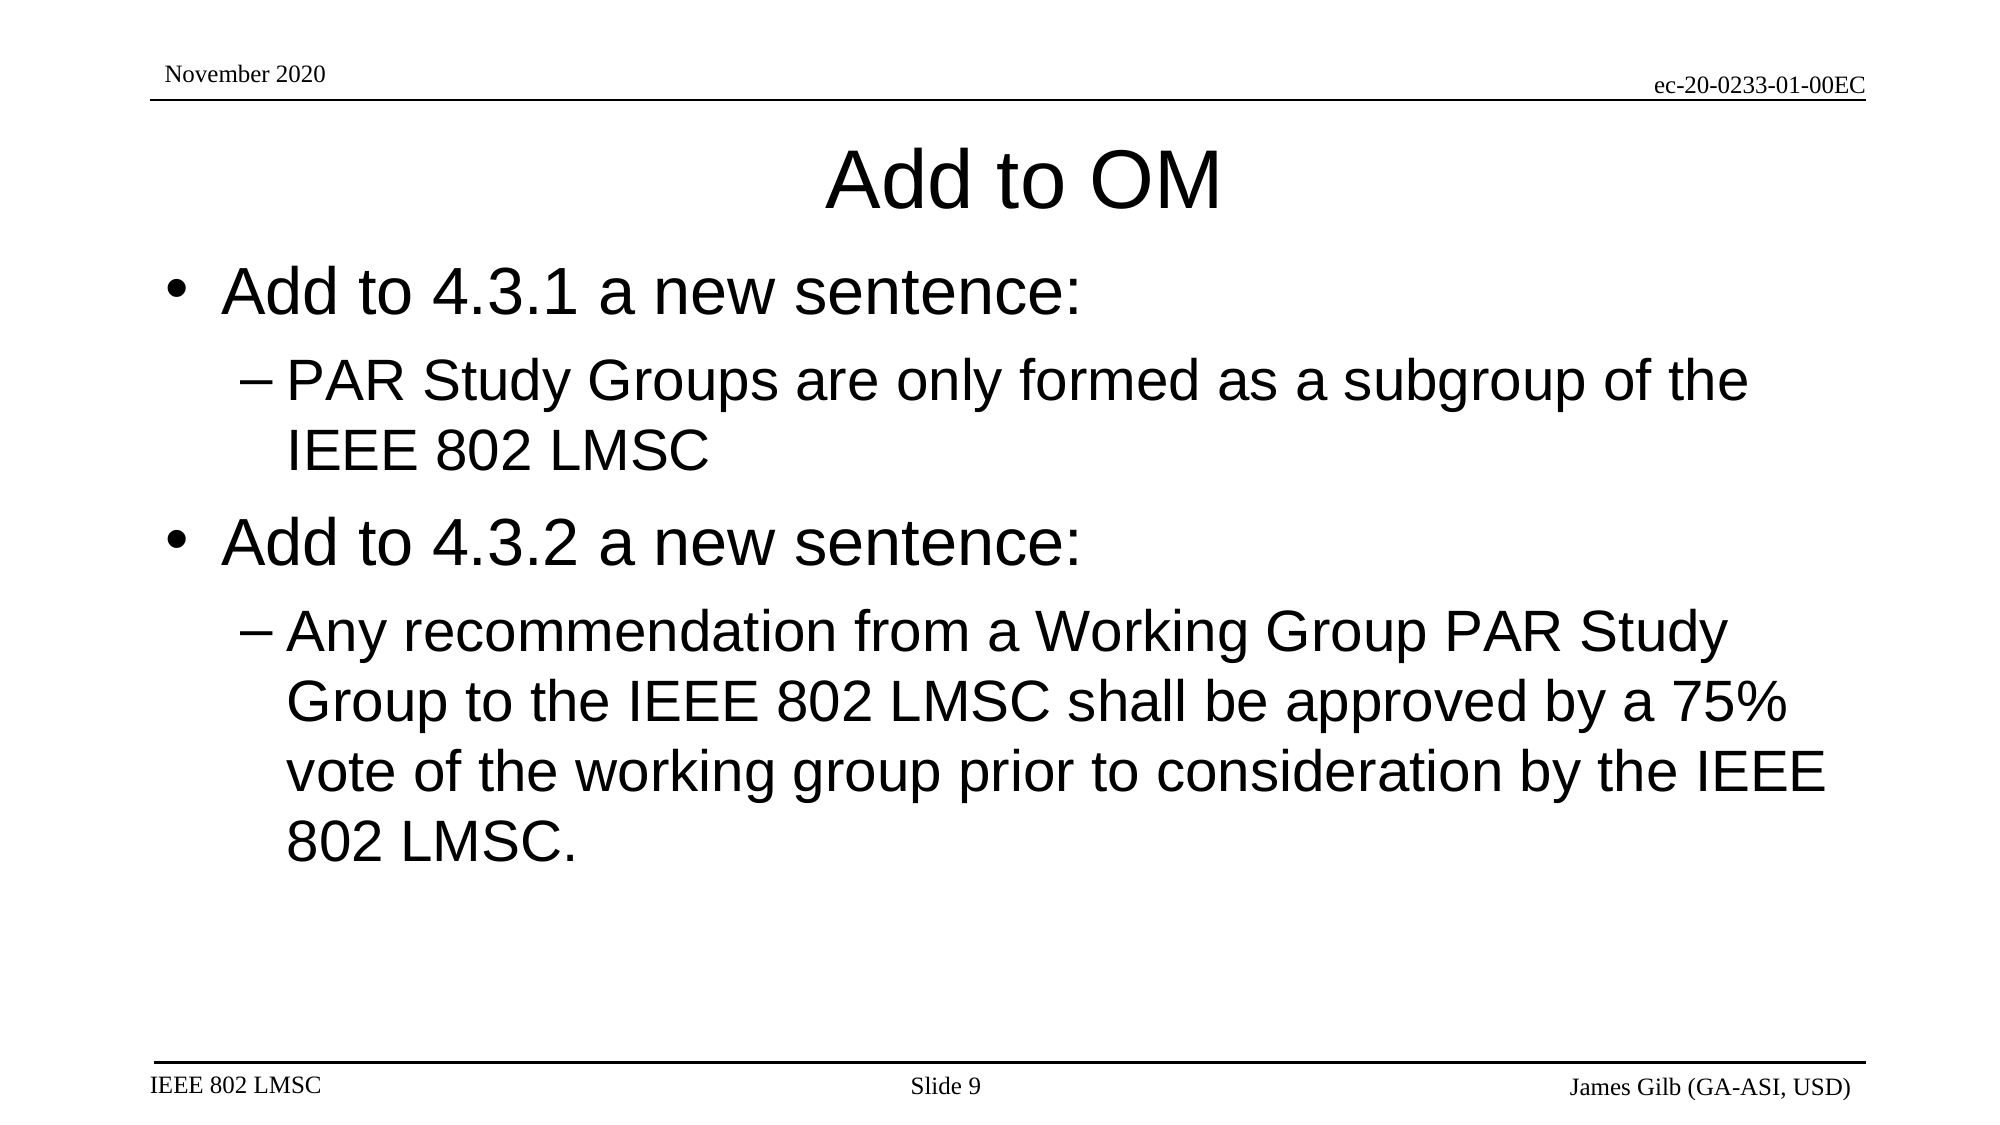

# Add to OM
Add to 4.3.1 a new sentence:
PAR Study Groups are only formed as a subgroup of the IEEE 802 LMSC
Add to 4.3.2 a new sentence:
Any recommendation from a Working Group PAR Study Group to the IEEE 802 LMSC shall be approved by a 75% vote of the working group prior to consideration by the IEEE 802 LMSC.
9